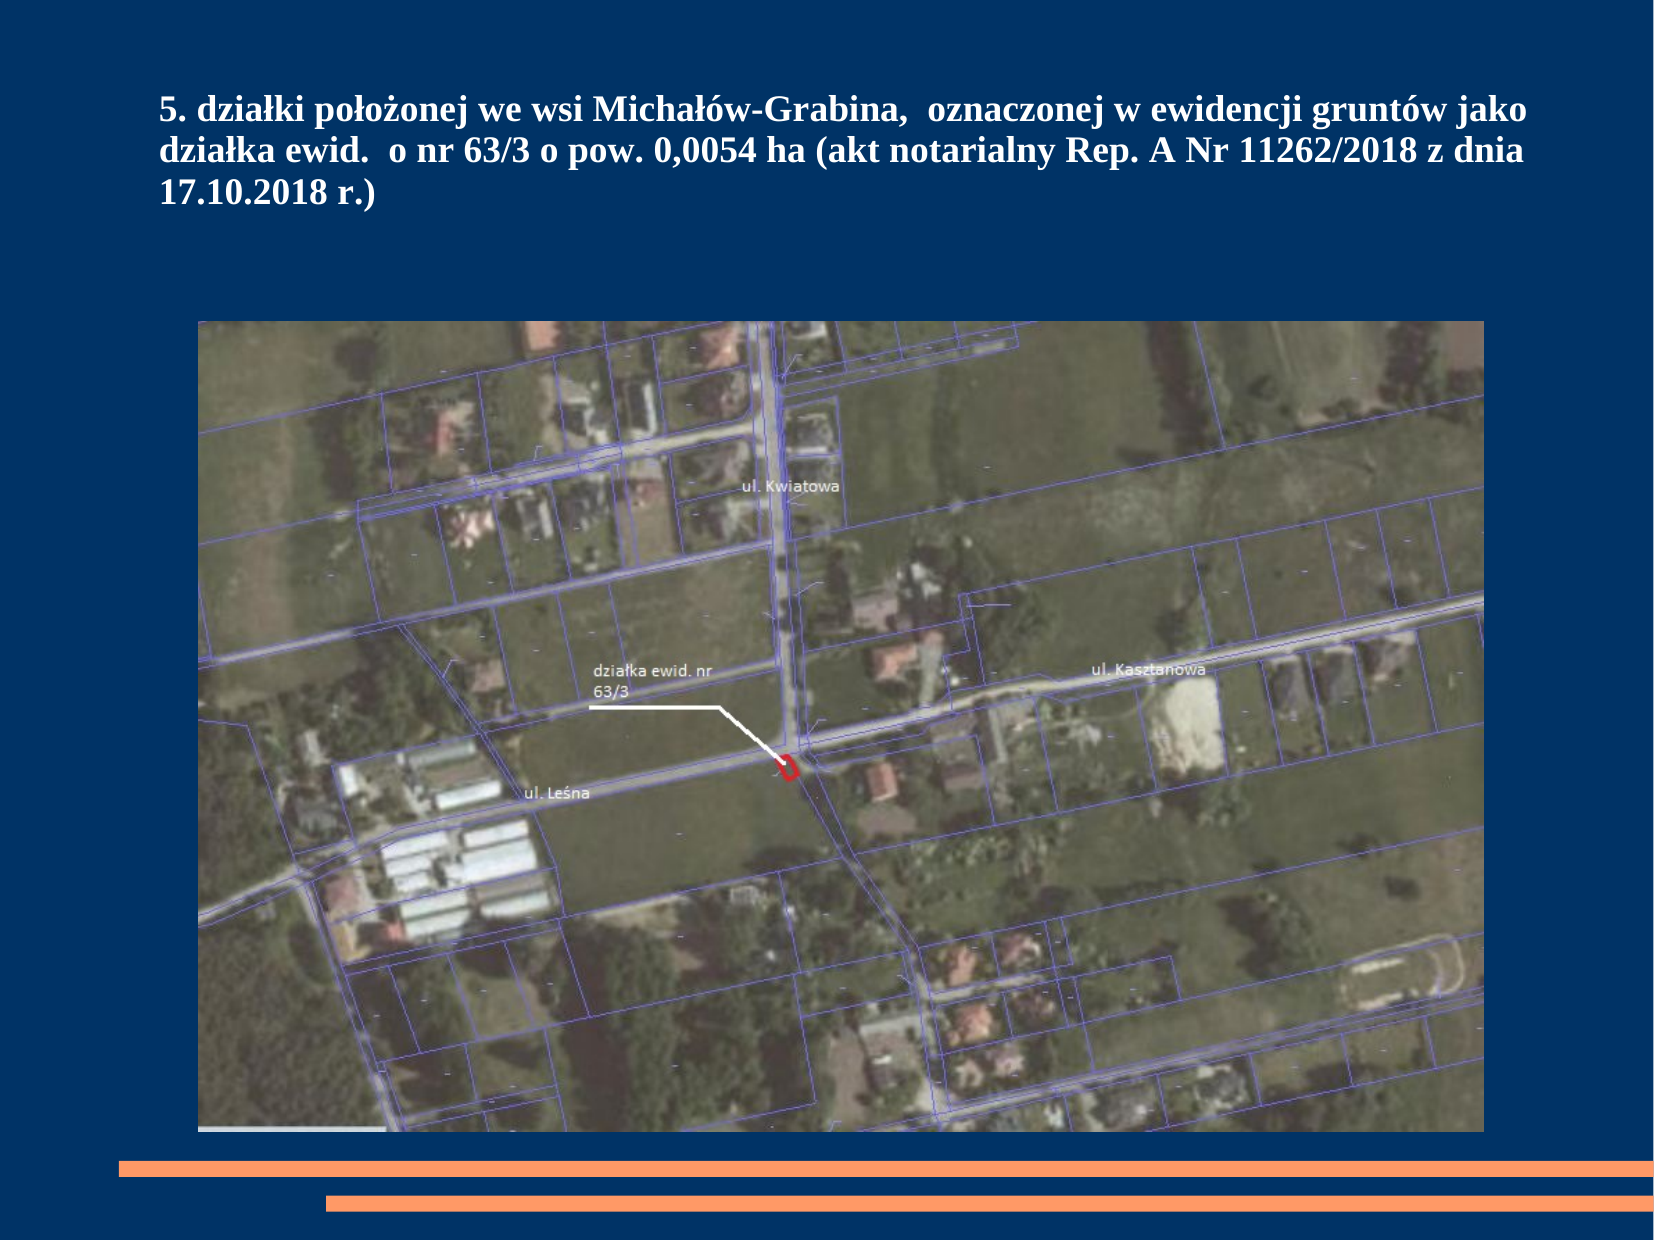

# 5. działki położonej we wsi Michałów-Grabina, oznaczonej w ewidencji gruntów jako działka ewid. o nr 63/3 o pow. 0,0054 ha (akt notarialny Rep. A Nr 11262/2018 z dnia 17.10.2018 r.)